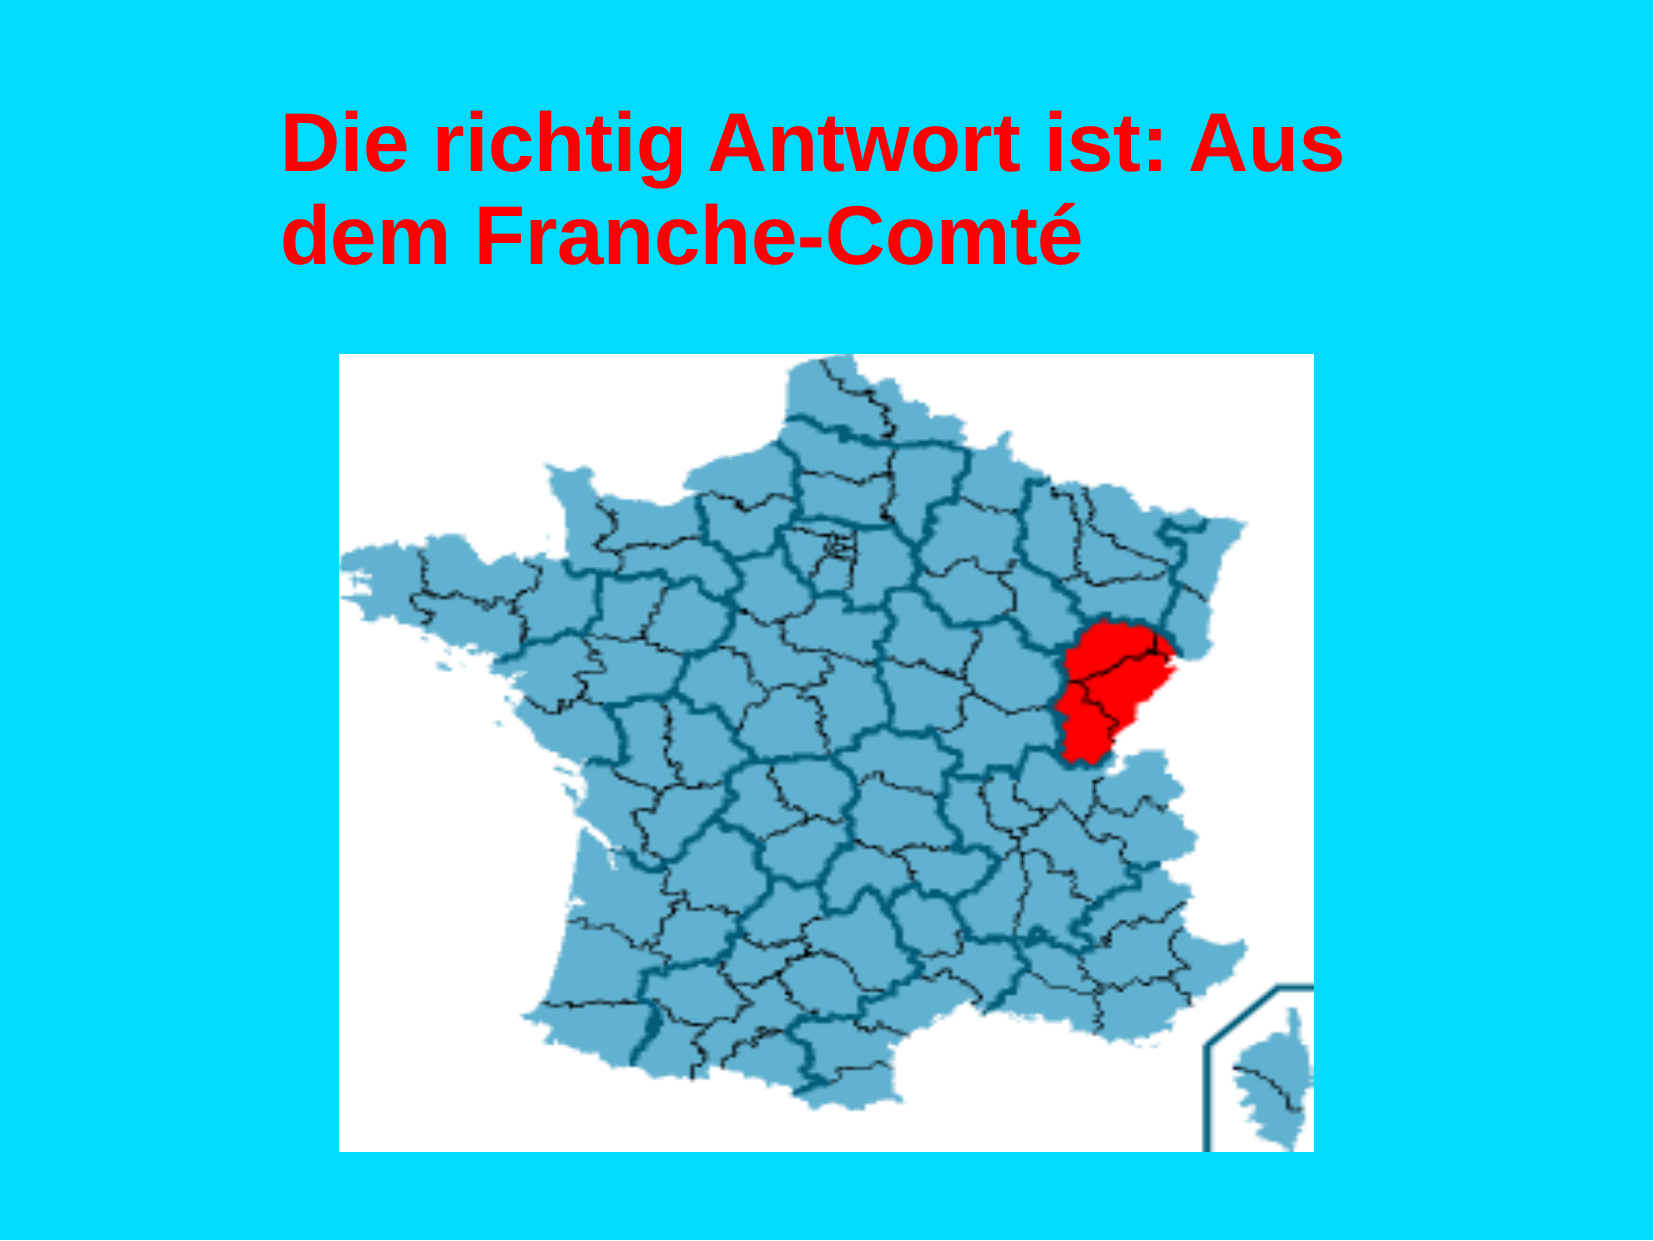

Die richtig Antwort ist: Aus dem Franche-Comté